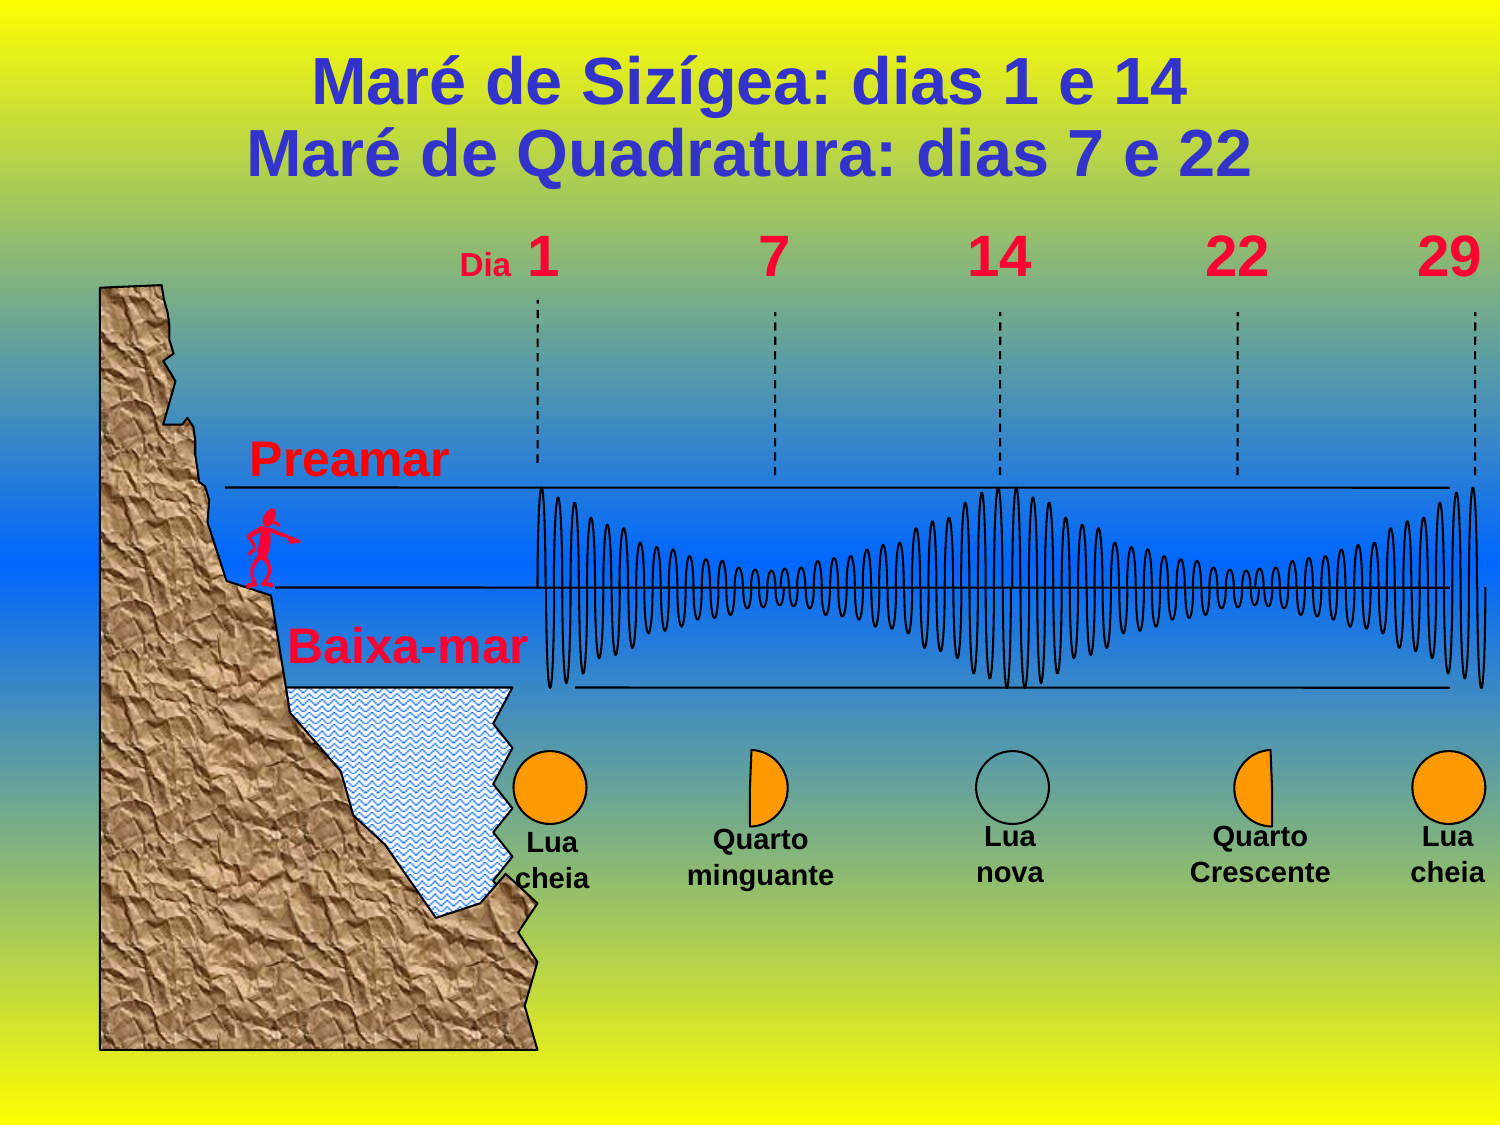

# Maré de Sizígea: dias 1 e 14 Maré de Quadratura: dias 7 e 22
Dia 1
7
14
22
29
Preamar
Baixa-mar
Quarto
minguante
Quarto
Crescente
Lua
cheia
Lua
nova
Lua
cheia